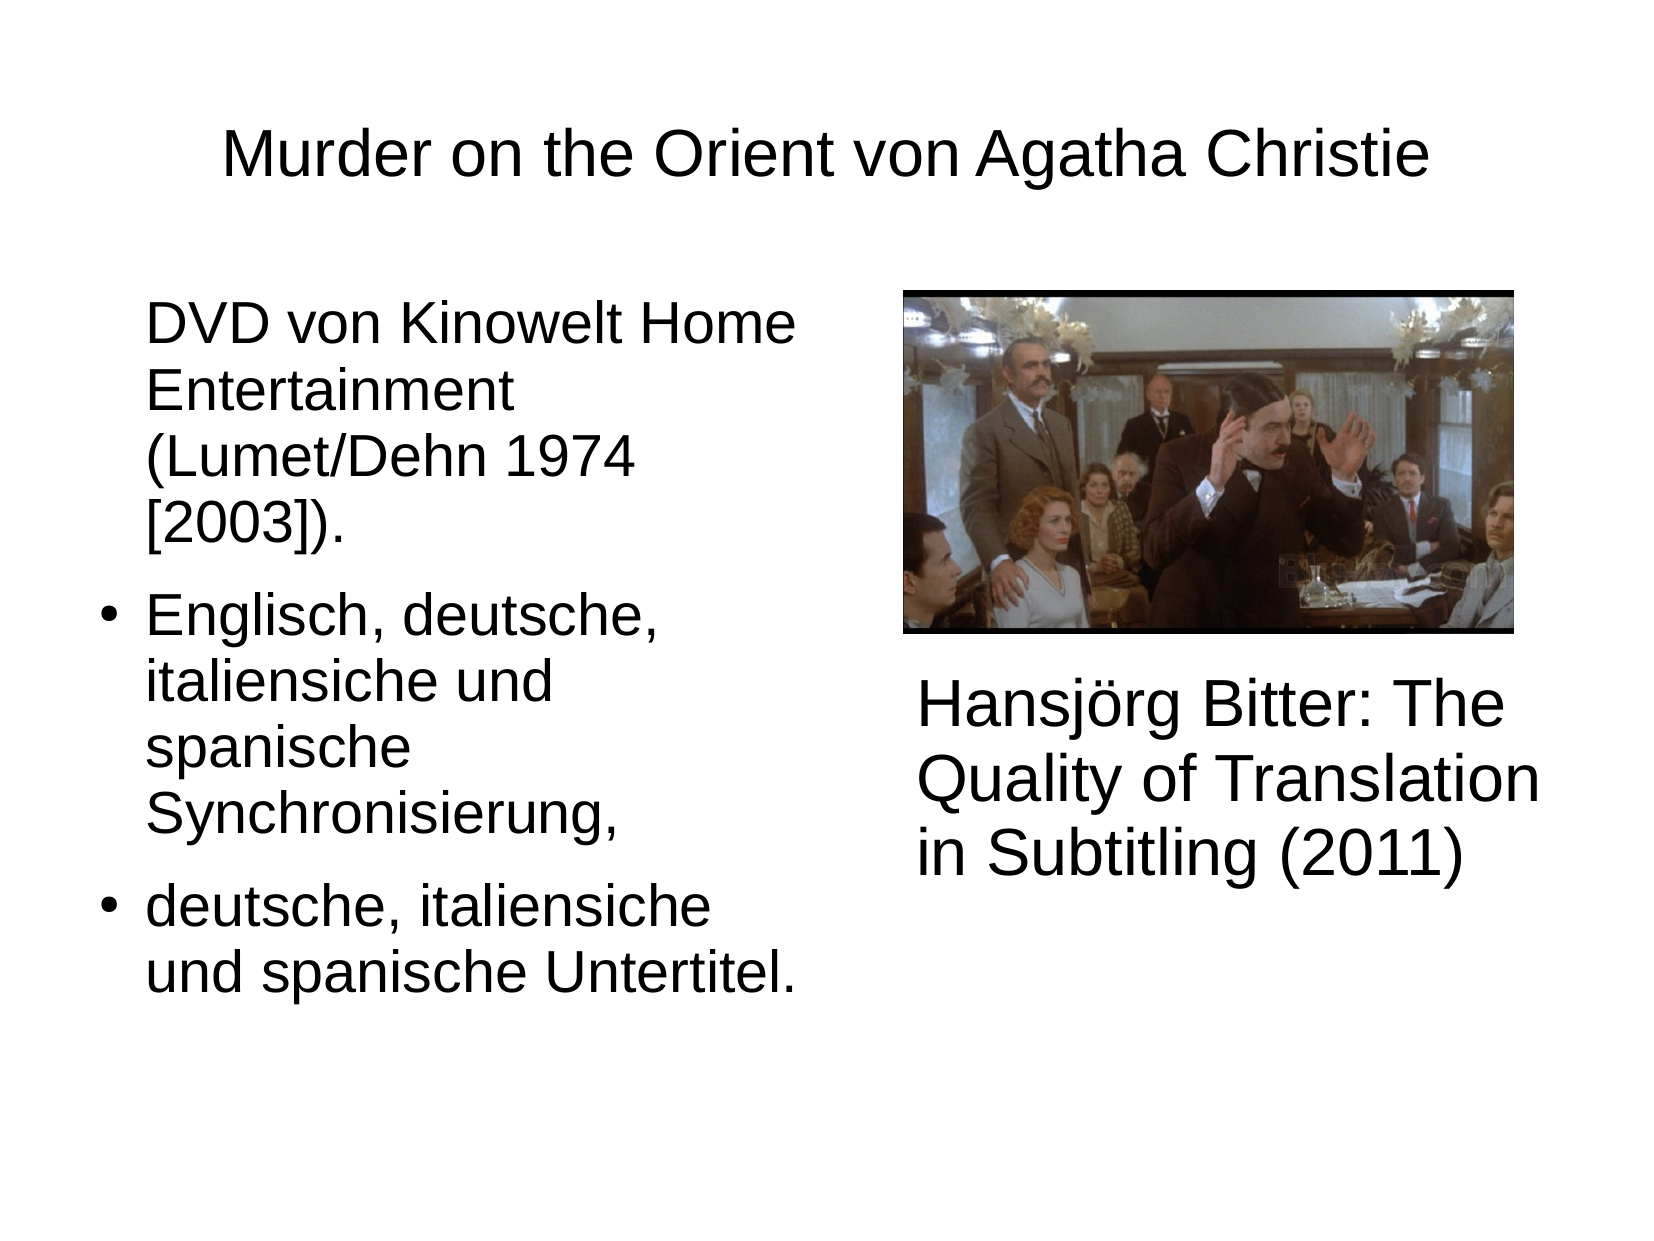

# Murder on the Orient von Agatha Christie
DVD von Kinowelt Home Entertainment (Lumet/Dehn 1974 [2003]).
Englisch, deutsche, italiensiche und spanische Synchronisierung,
deutsche, italiensiche und spanische Untertitel.
Hansjörg Bitter: The Quality of Translation in Subtitling (2011)